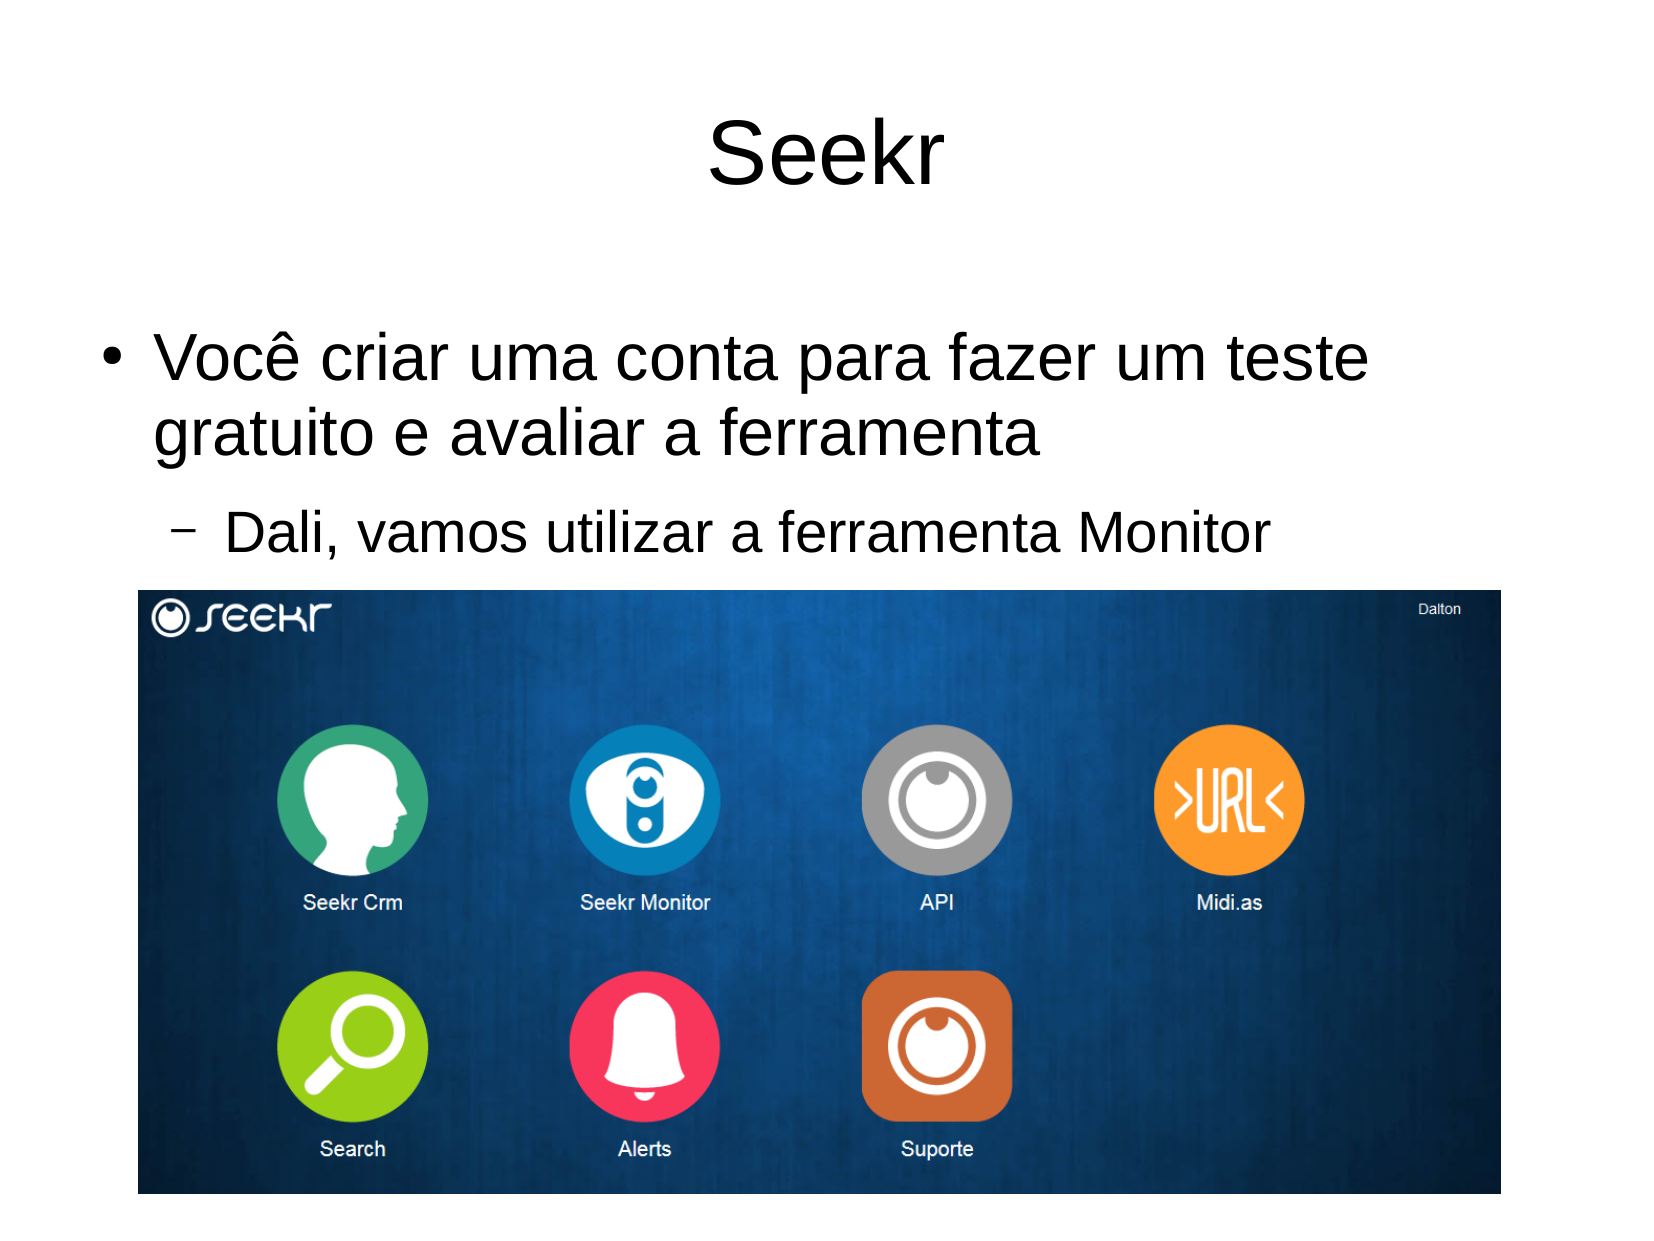

# Seekr
Você criar uma conta para fazer um teste gratuito e avaliar a ferramenta
Dali, vamos utilizar a ferramenta Monitor